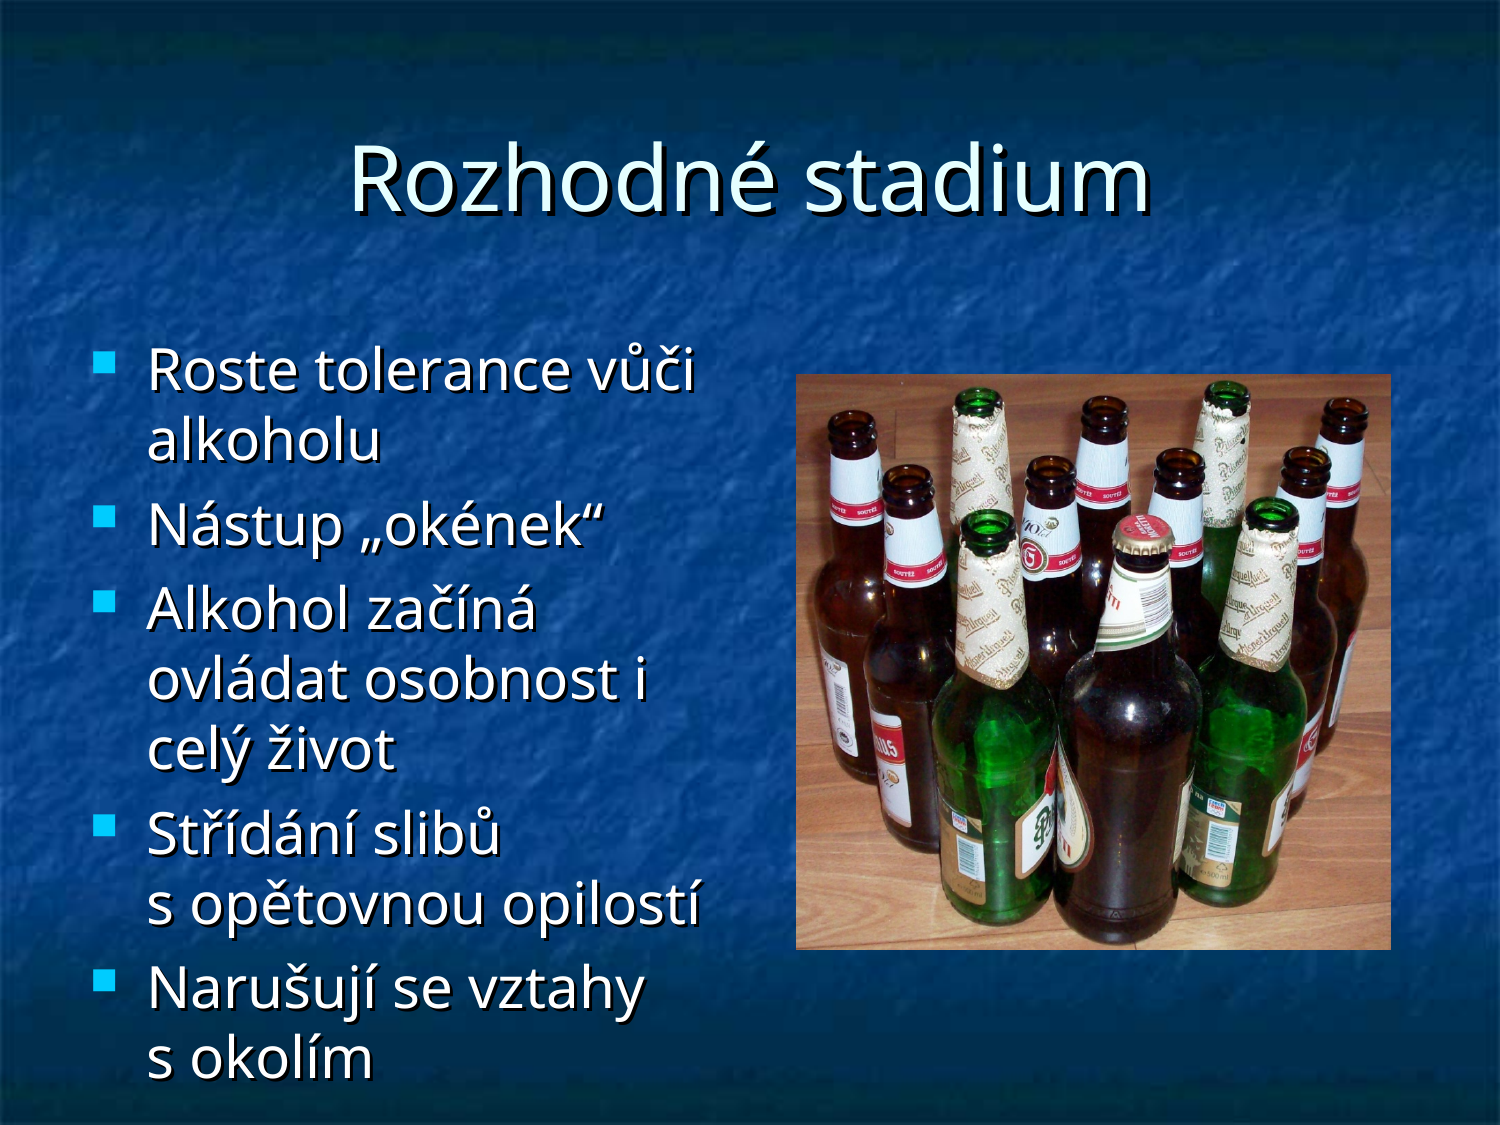

# Rozhodné stadium
Roste tolerance vůči alkoholu
Nástup „okének“
Alkohol začíná ovládat osobnost i celý život
Střídání slibů s opětovnou opilostí
Narušují se vztahy s okolím